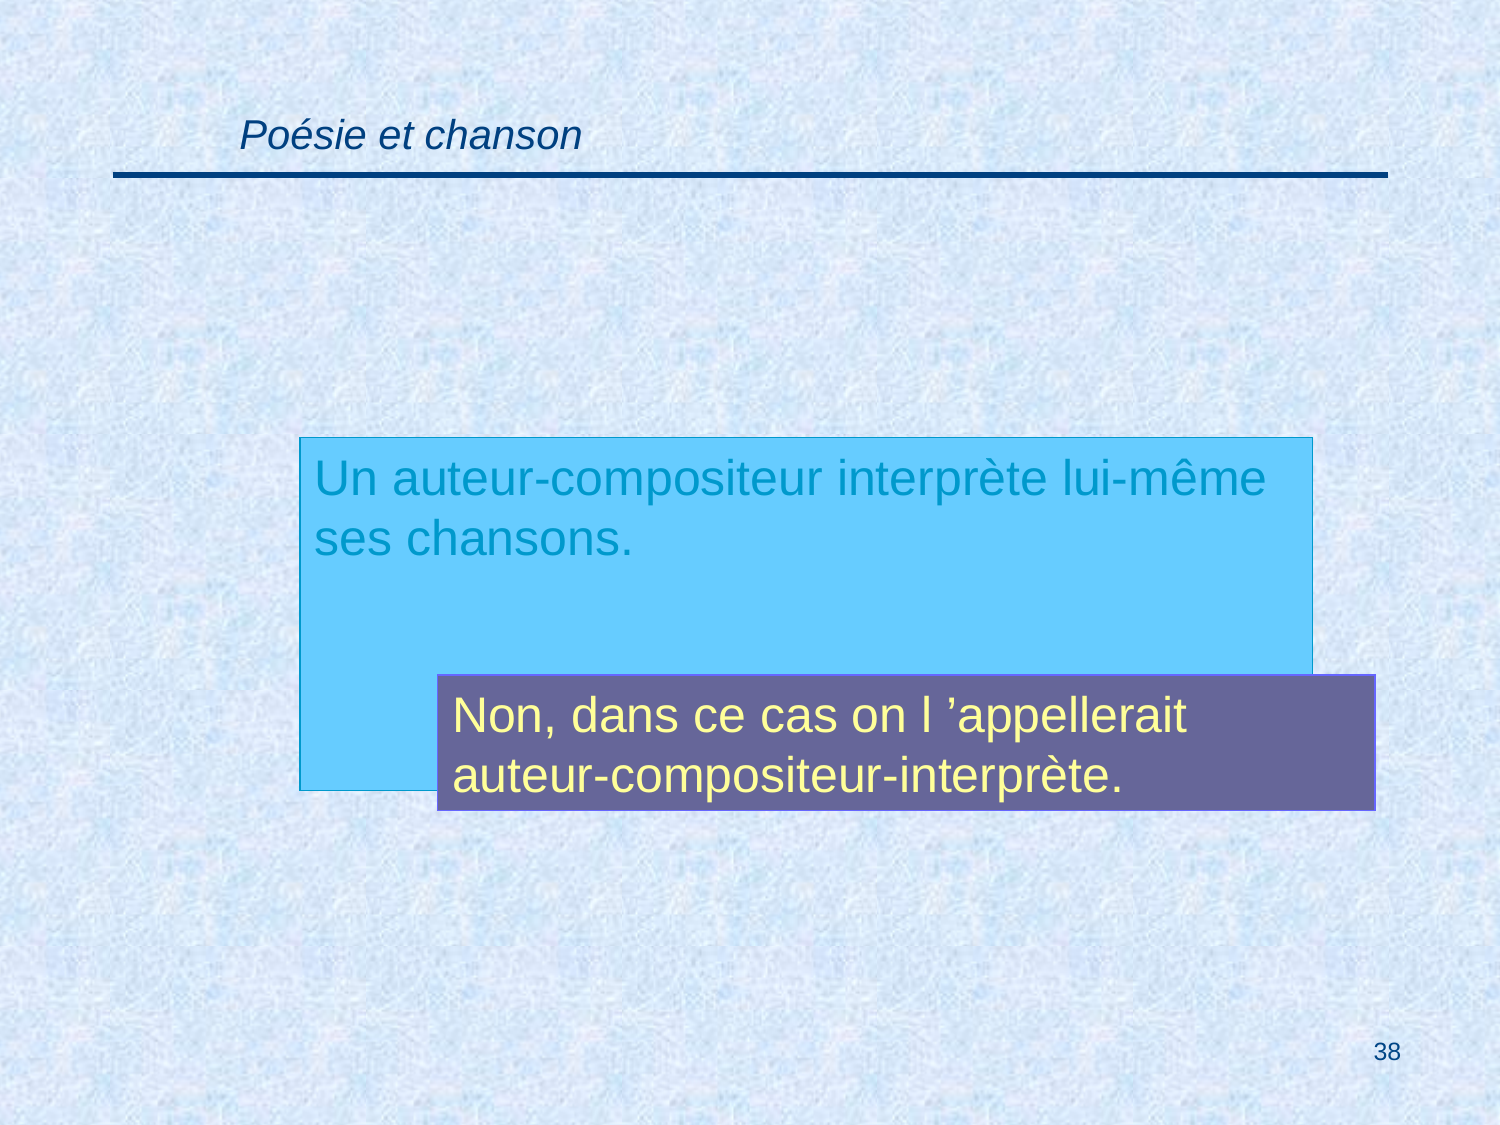

Poésie et chanson
Un auteur-compositeur interprète lui-même ses chansons.
V / F
Non, dans ce cas on l ’appellerait auteur-compositeur-interprète.
38